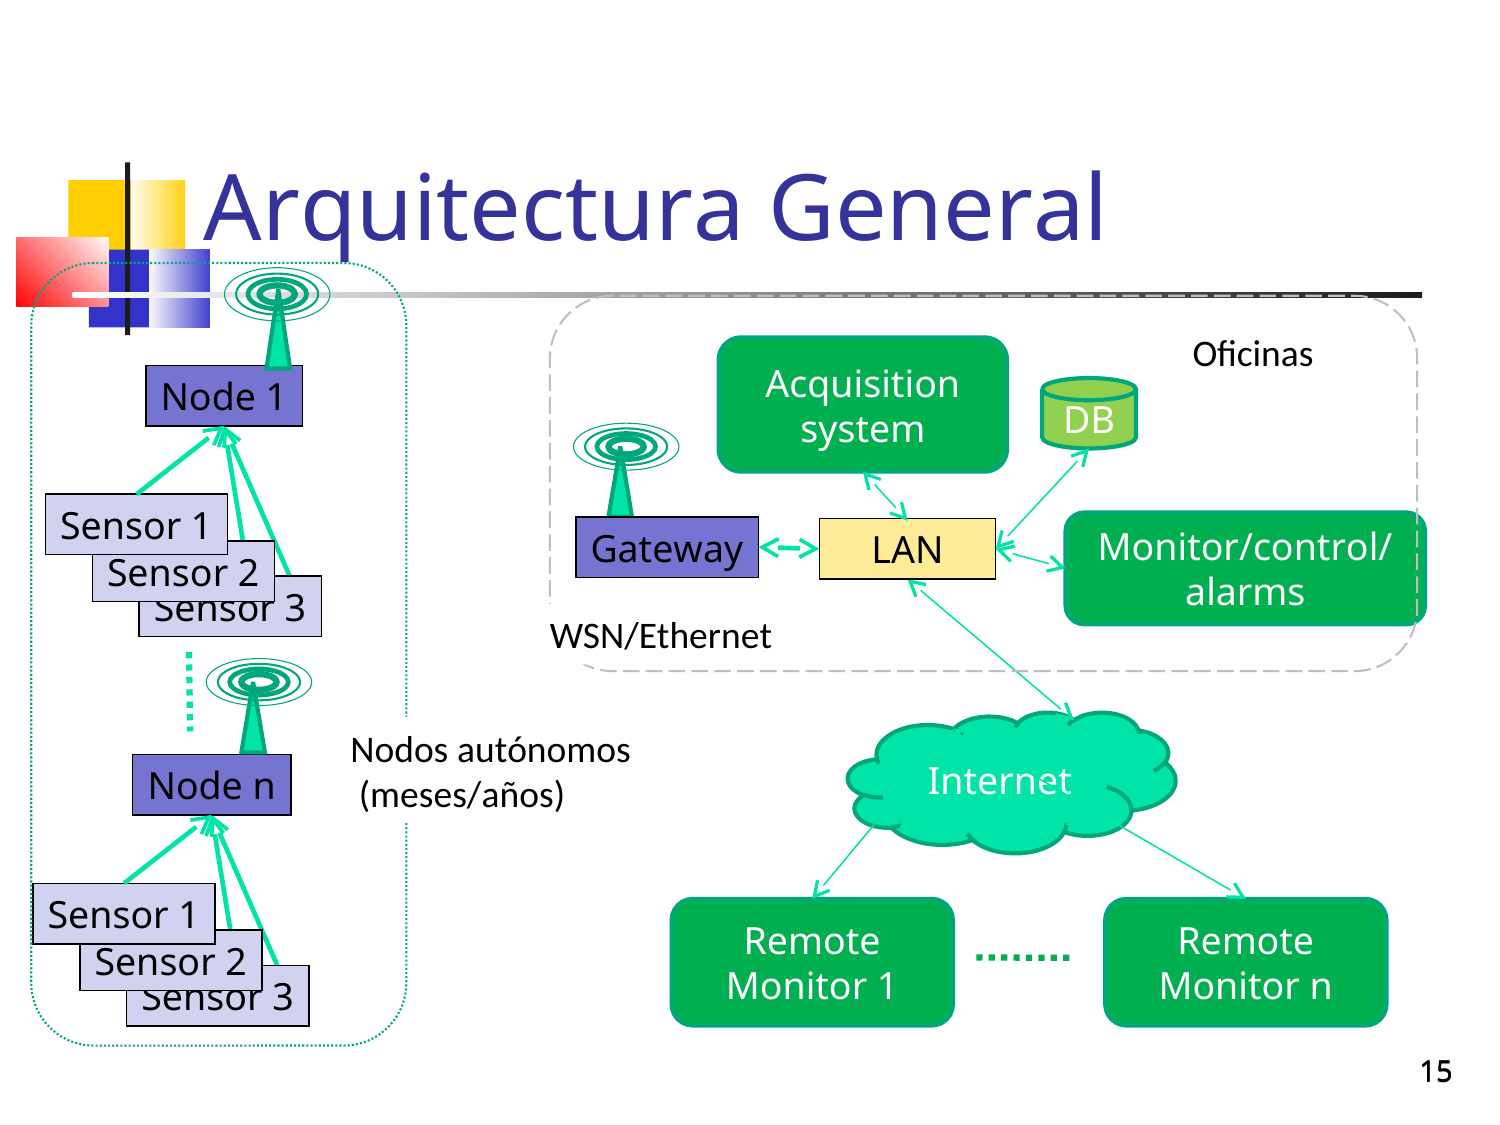

# Arquitectura General
Oficinas
Acquisition system
Node 1
Sensor 1
Sensor 2
Sensor 3
DB
Monitor/control/alarms
Gateway
LAN
WSN/Ethernet
Internet
Nodos autónomos
 (meses/años)
Node n
Sensor 1
Sensor 2
Sensor 3
Remote Monitor 1
Remote Monitor n
15